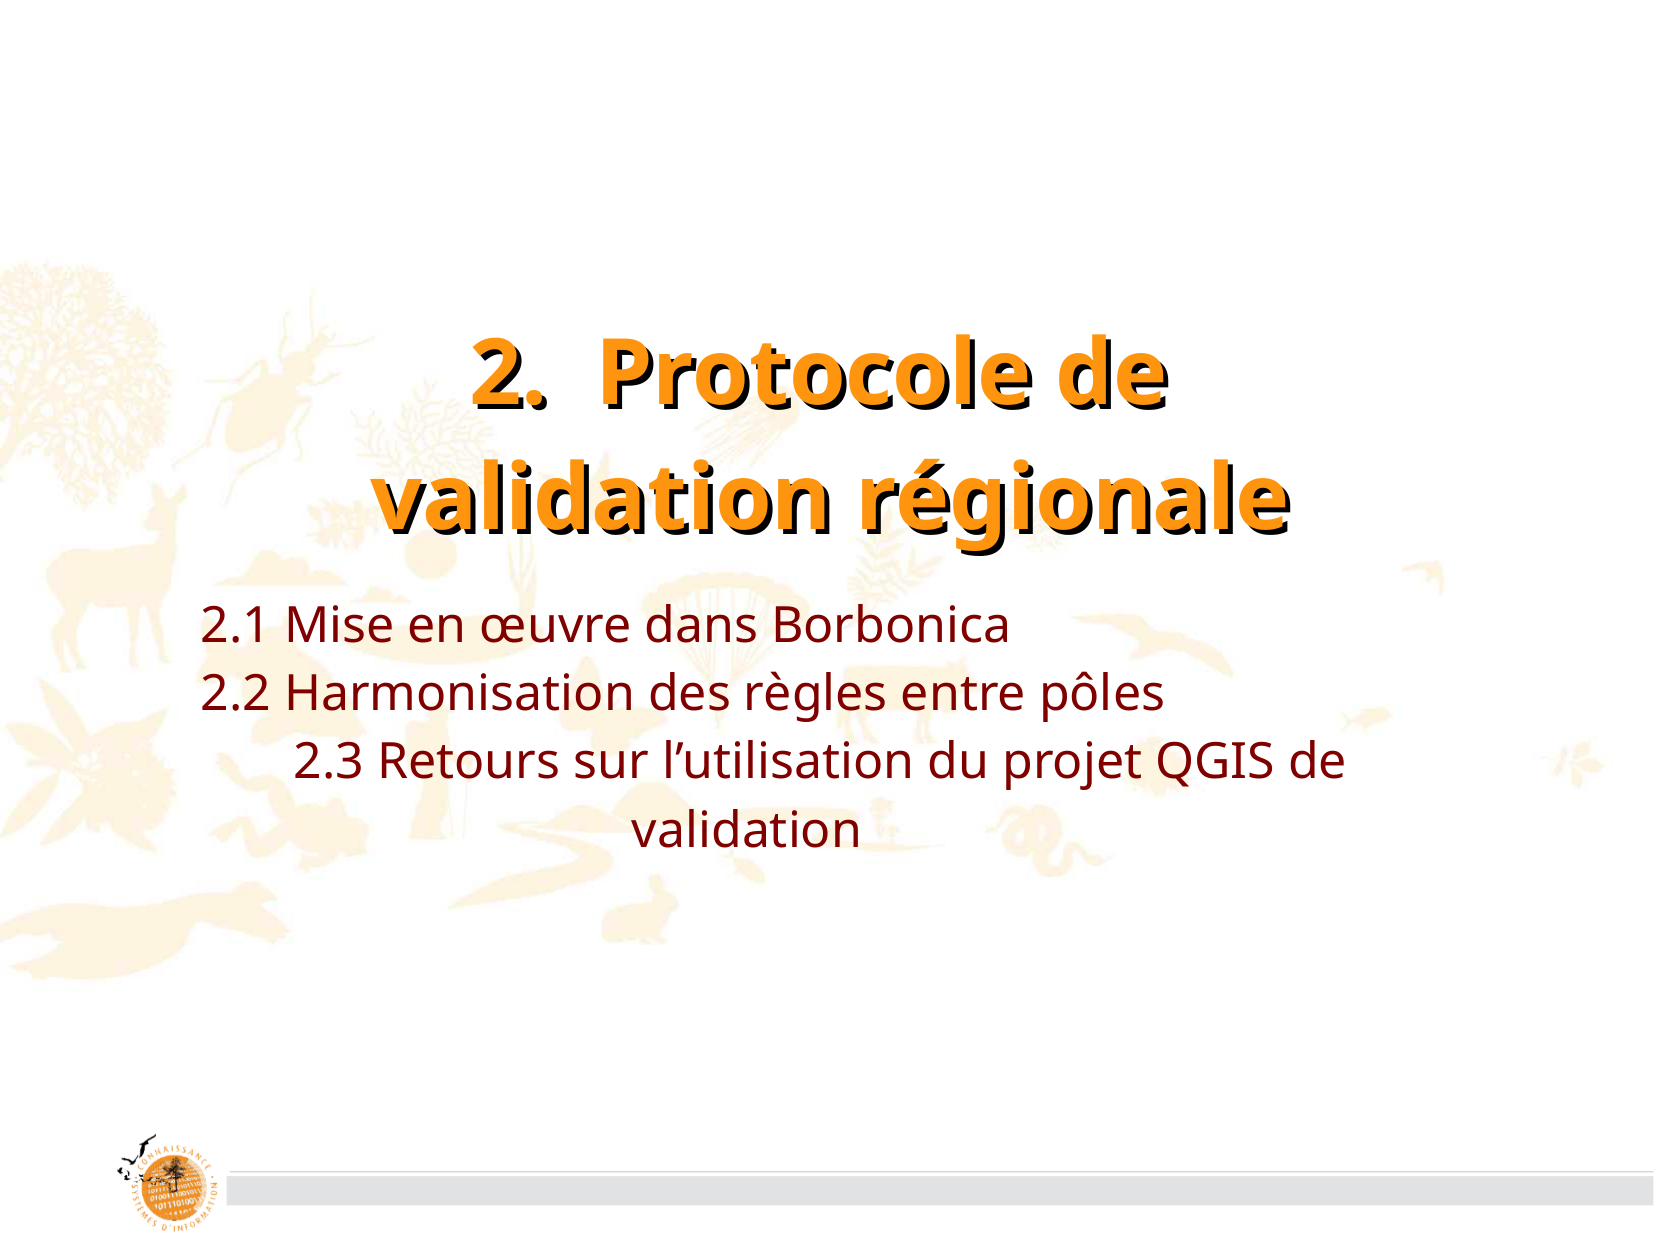

2.1 Mise en œuvre dans Borbonica
		2.2 Harmonisation des règles entre pôles
		2.3 Retours sur l’utilisation du projet QGIS de validation
# 2. Protocole de
validation régionale
Cotech SINP - 29/11/2018
16